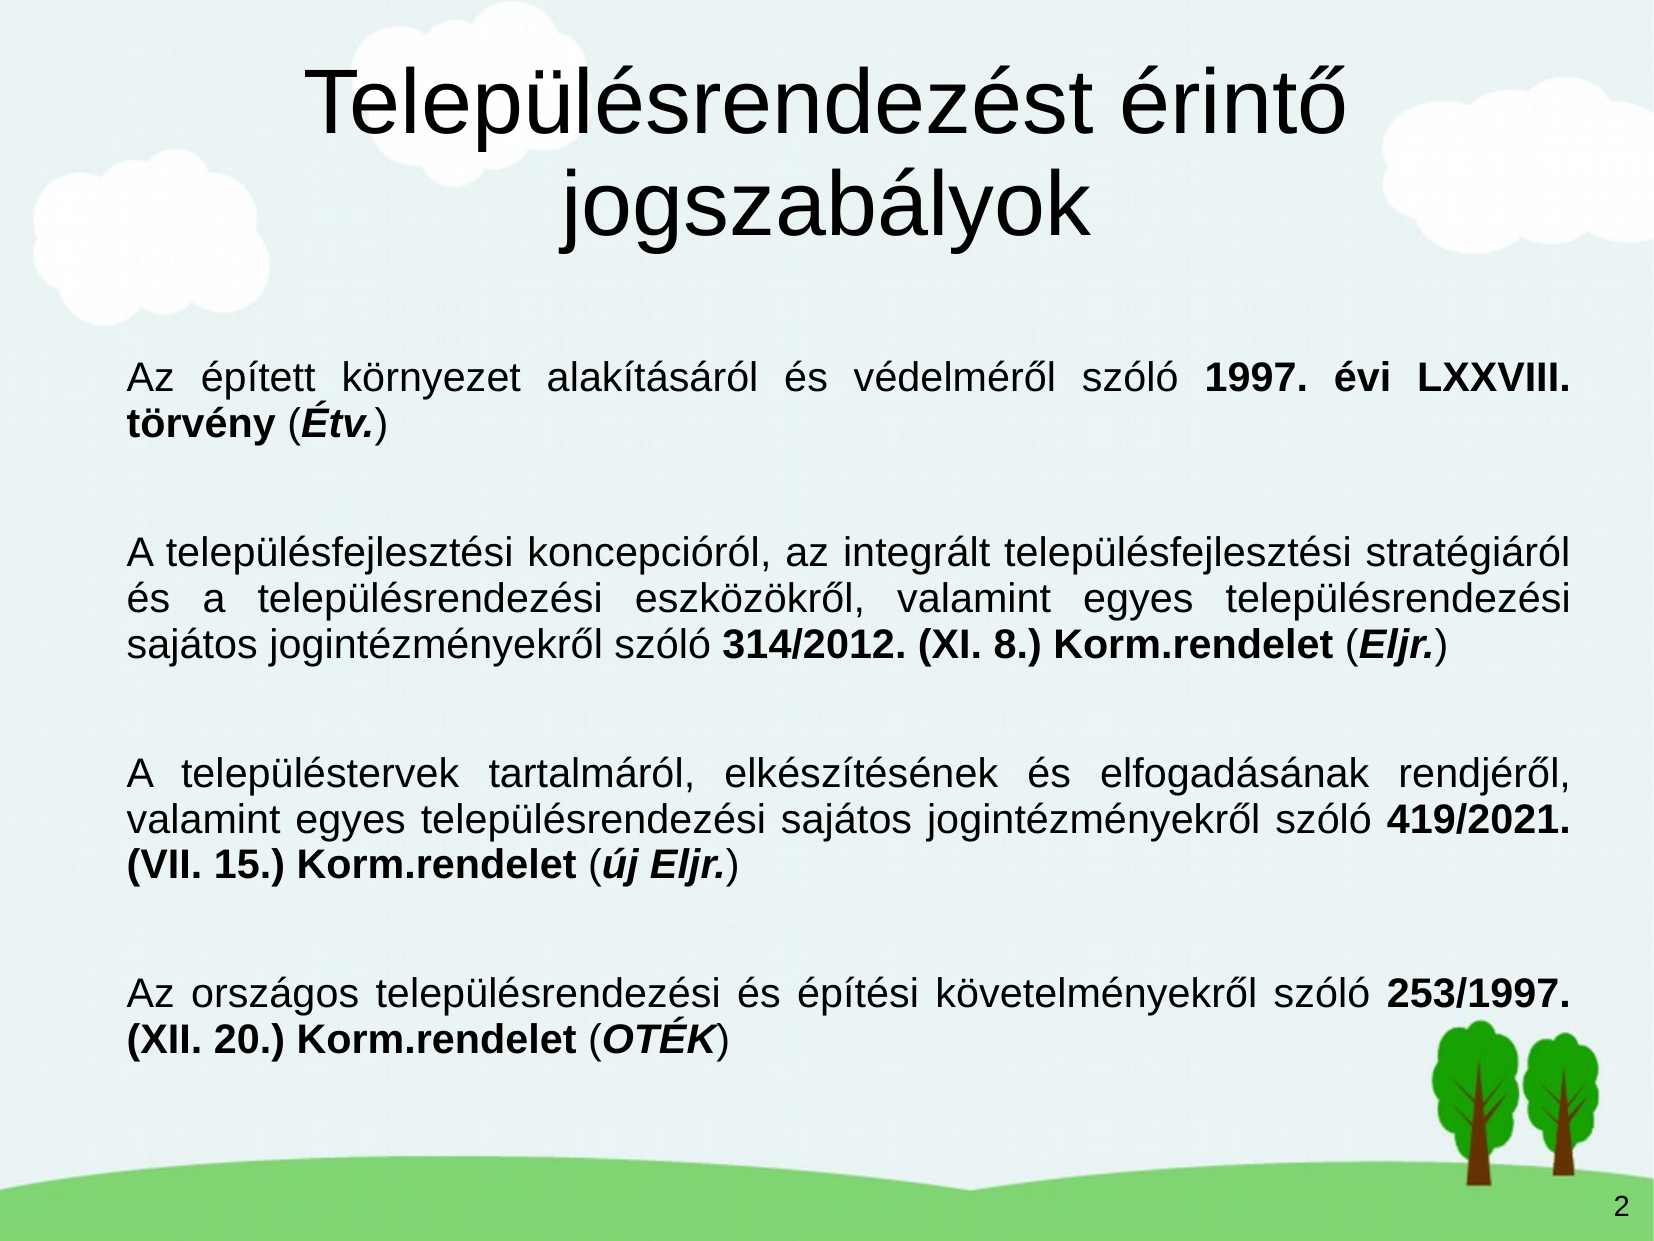

# Településrendezést érintő jogszabályok
Az épített környezet alakításáról és védelméről szóló 1997. évi LXXVIII. törvény (Étv.)
A településfejlesztési koncepcióról, az integrált településfejlesztési stratégiáról és a településrendezési eszközökről, valamint egyes településrendezési sajátos jogintézményekről szóló 314/2012. (XI. 8.) Korm.rendelet (Eljr.)
A településtervek tartalmáról, elkészítésének és elfogadásának rendjéről, valamint egyes településrendezési sajátos jogintézményekről szóló 419/2021. (VII. 15.) Korm.rendelet (új Eljr.)
Az országos településrendezési és építési követelményekről szóló 253/1997. (XII. 20.) Korm.rendelet (OTÉK)
2